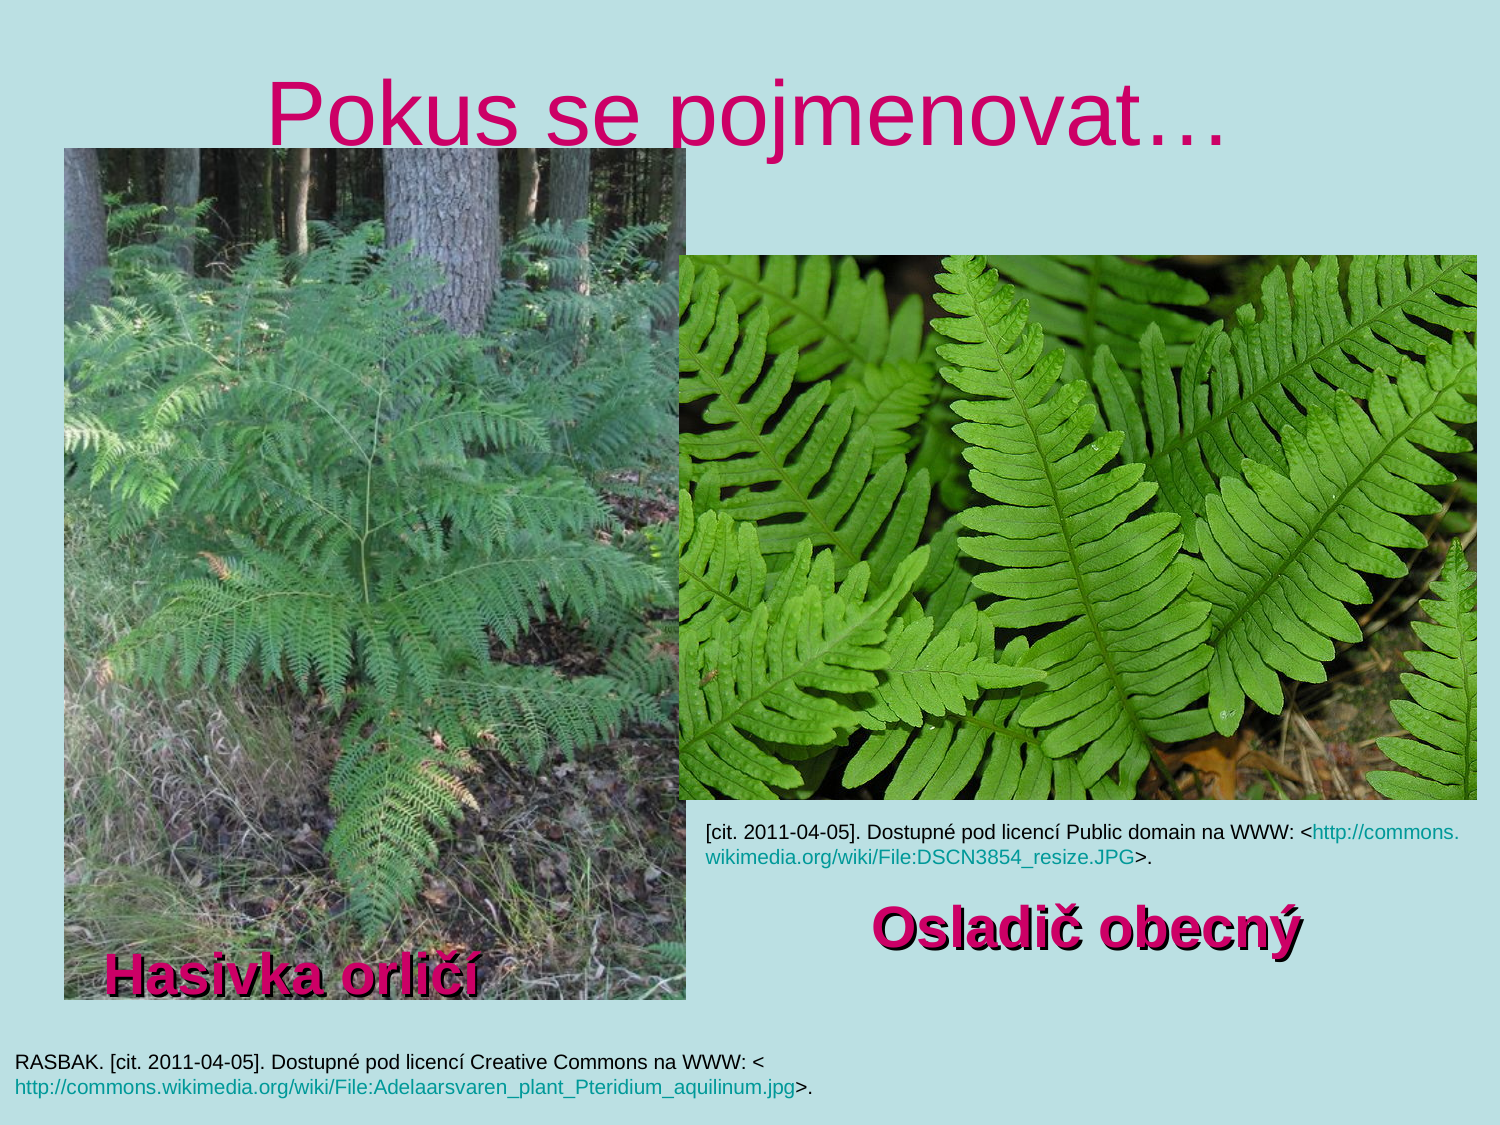

# Pokus se pojmenovat…
[cit. 2011-04-05]. Dostupné pod licencí Public domain na WWW: <http://commons.wikimedia.org/wiki/File:DSCN3854_resize.JPG>.
Osladič obecný
Hasivka orličí
RASBAK. [cit. 2011-04-05]. Dostupné pod licencí Creative Commons na WWW: <http://commons.wikimedia.org/wiki/File:Adelaarsvaren_plant_Pteridium_aquilinum.jpg>.